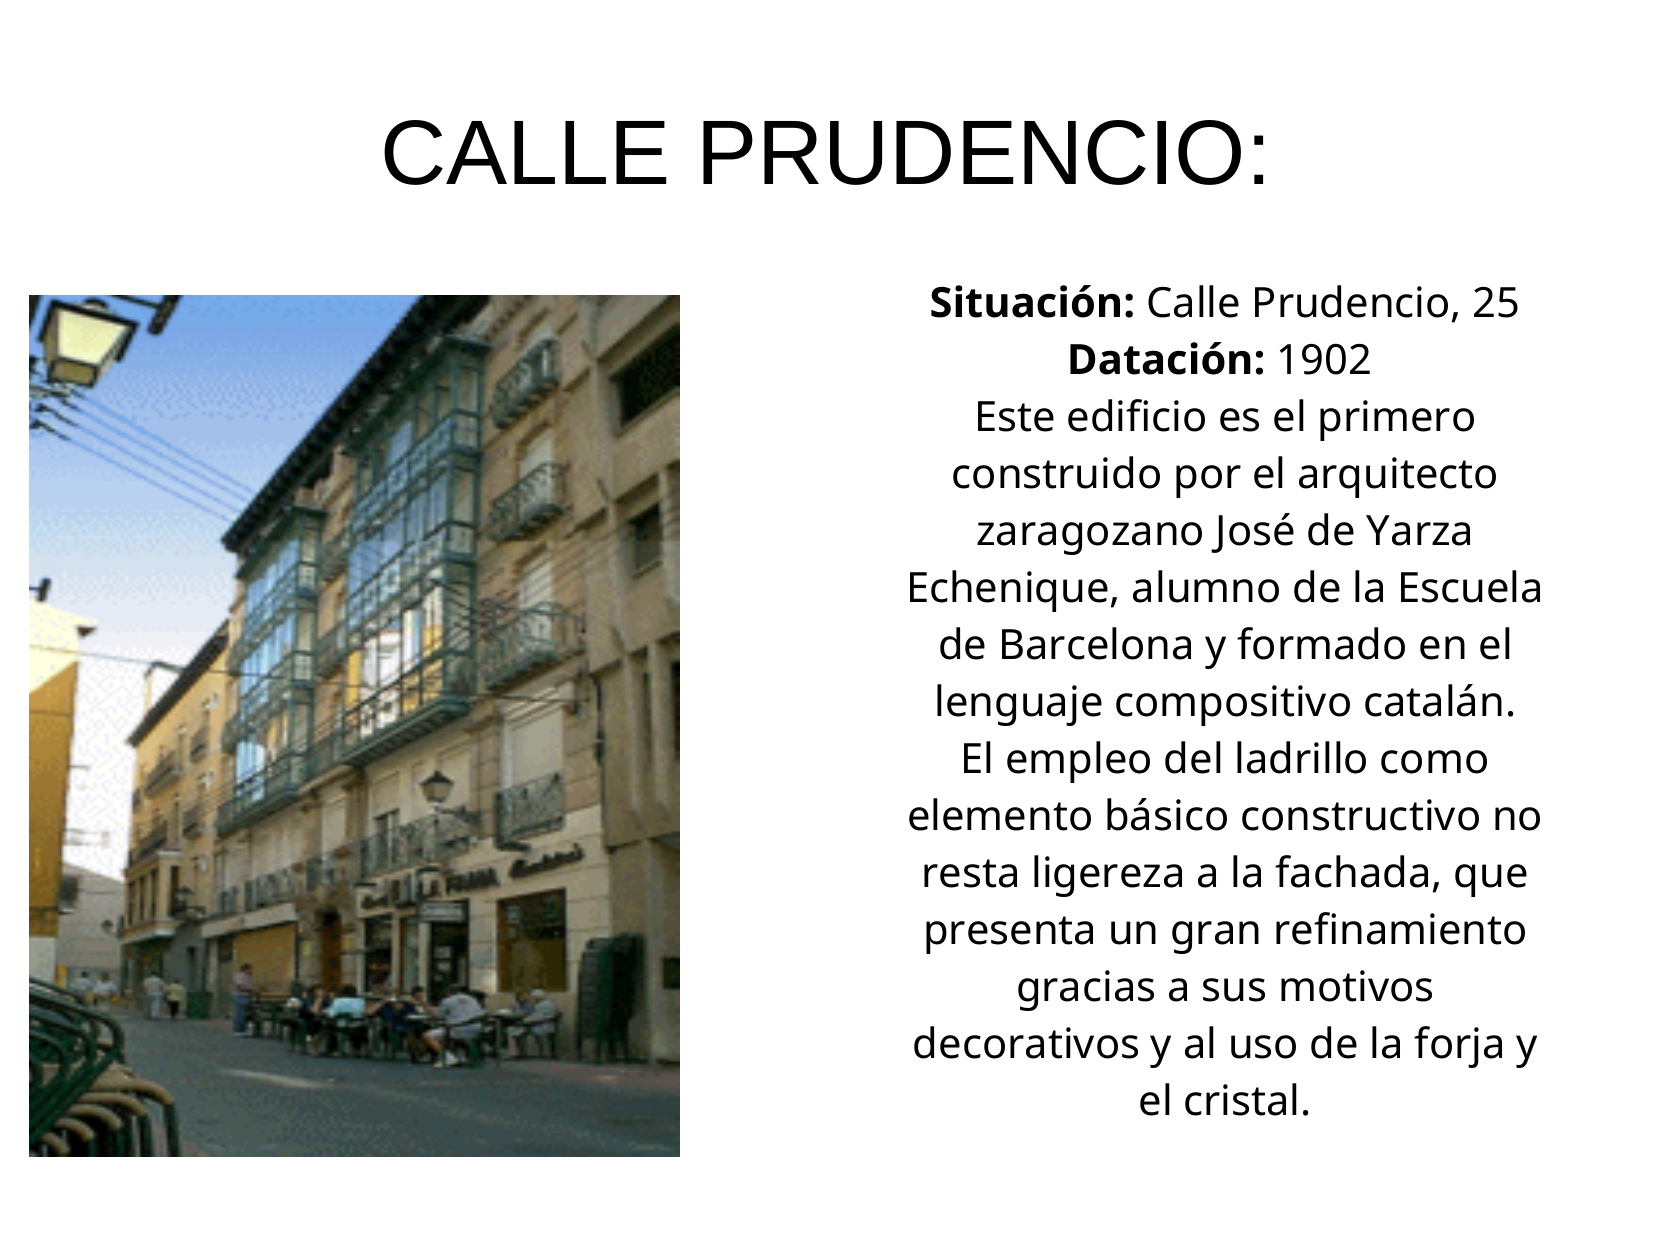

# CALLE PRUDENCIO:
Situación: Calle Prudencio, 25
Datación: 1902
Este edificio es el primero construido por el arquitecto zaragozano José de Yarza Echenique, alumno de la Escuela de Barcelona y formado en el lenguaje compositivo catalán.
El empleo del ladrillo como elemento básico constructivo no resta ligereza a la fachada, que presenta un gran refinamiento gracias a sus motivos decorativos y al uso de la forja y el cristal.